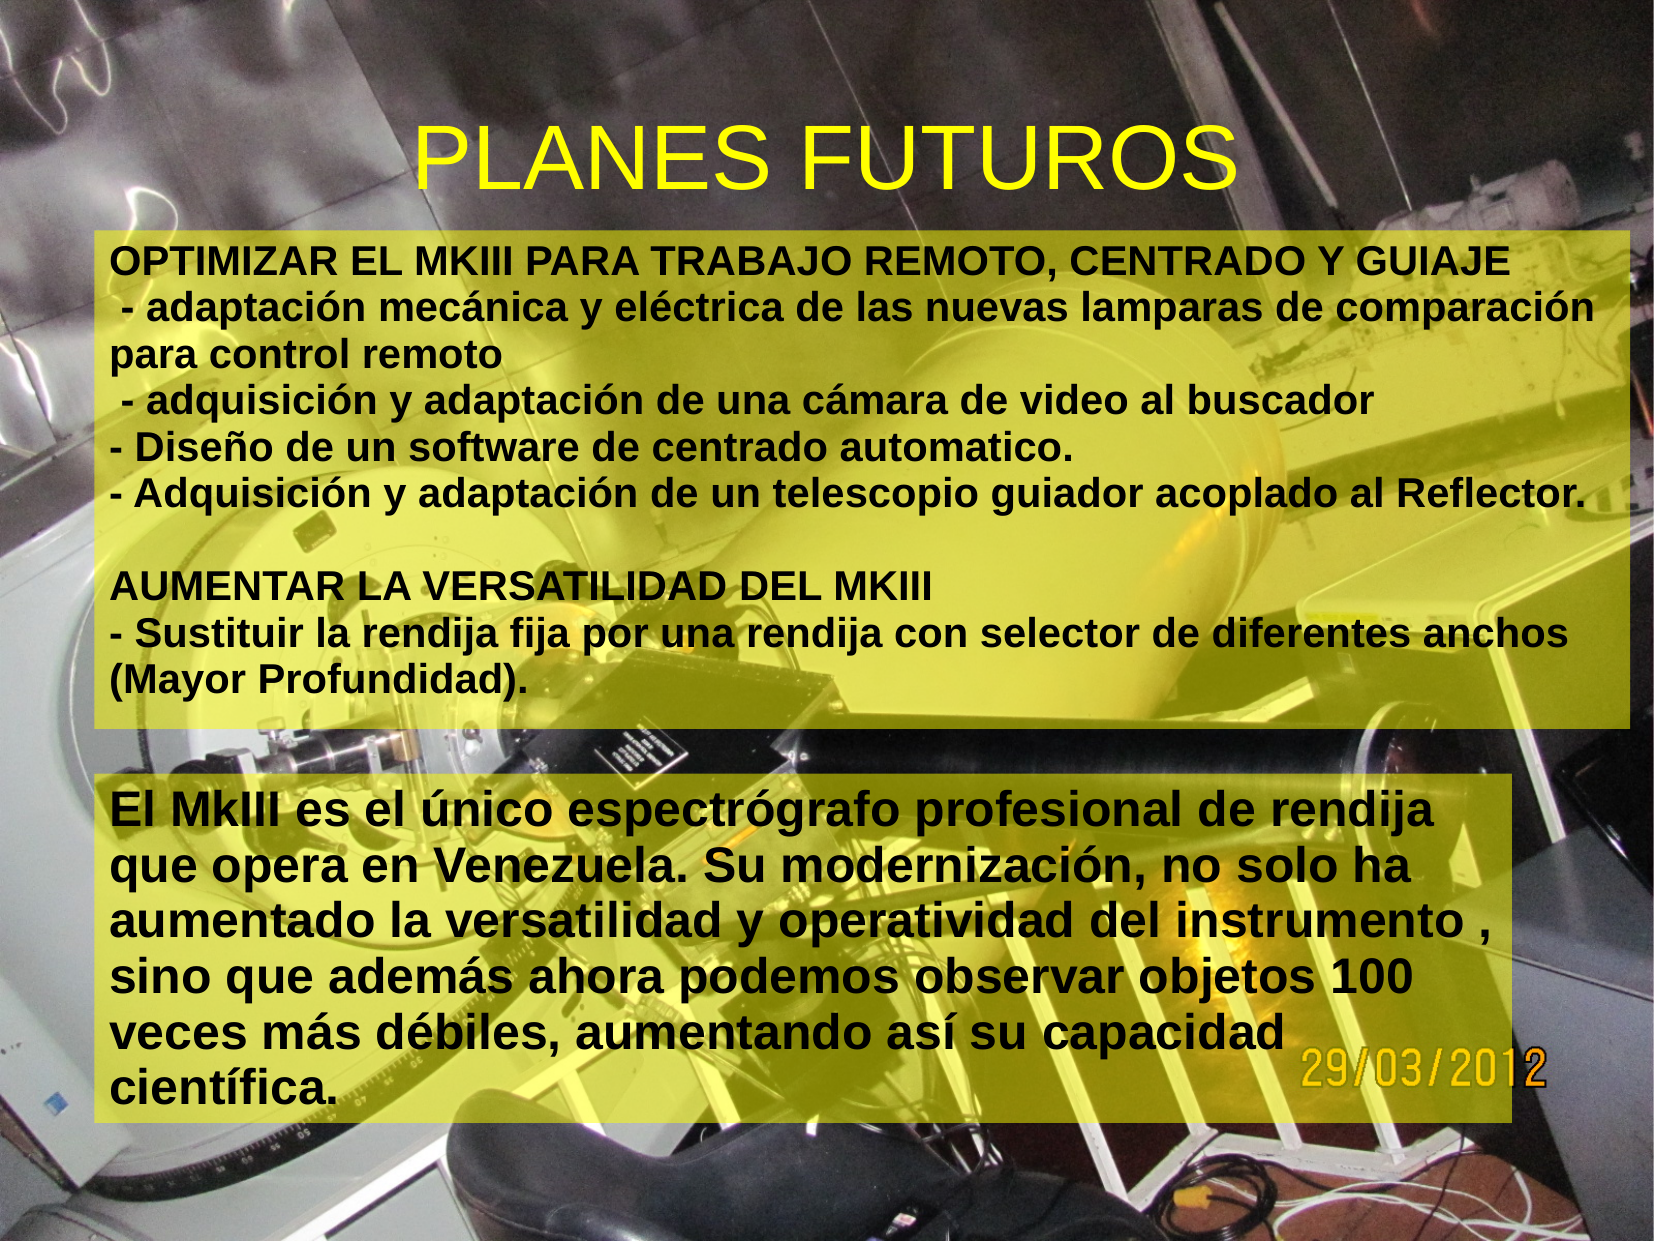

# PLANES FUTUROS
OPTIMIZAR EL MKIII PARA TRABAJO REMOTO, CENTRADO Y GUIAJE
 - adaptación mecánica y eléctrica de las nuevas lamparas de comparación para control remoto
 - adquisición y adaptación de una cámara de video al buscador
- Diseño de un software de centrado automatico.
- Adquisición y adaptación de un telescopio guiador acoplado al Reflector.
AUMENTAR LA VERSATILIDAD DEL MKIII
- Sustituir la rendija fija por una rendija con selector de diferentes anchos (Mayor Profundidad).
El MkIII es el único espectrógrafo profesional de rendija que opera en Venezuela. Su modernización, no solo ha aumentado la versatilidad y operatividad del instrumento , sino que además ahora podemos observar objetos 100 veces más débiles, aumentando así su capacidad científica.